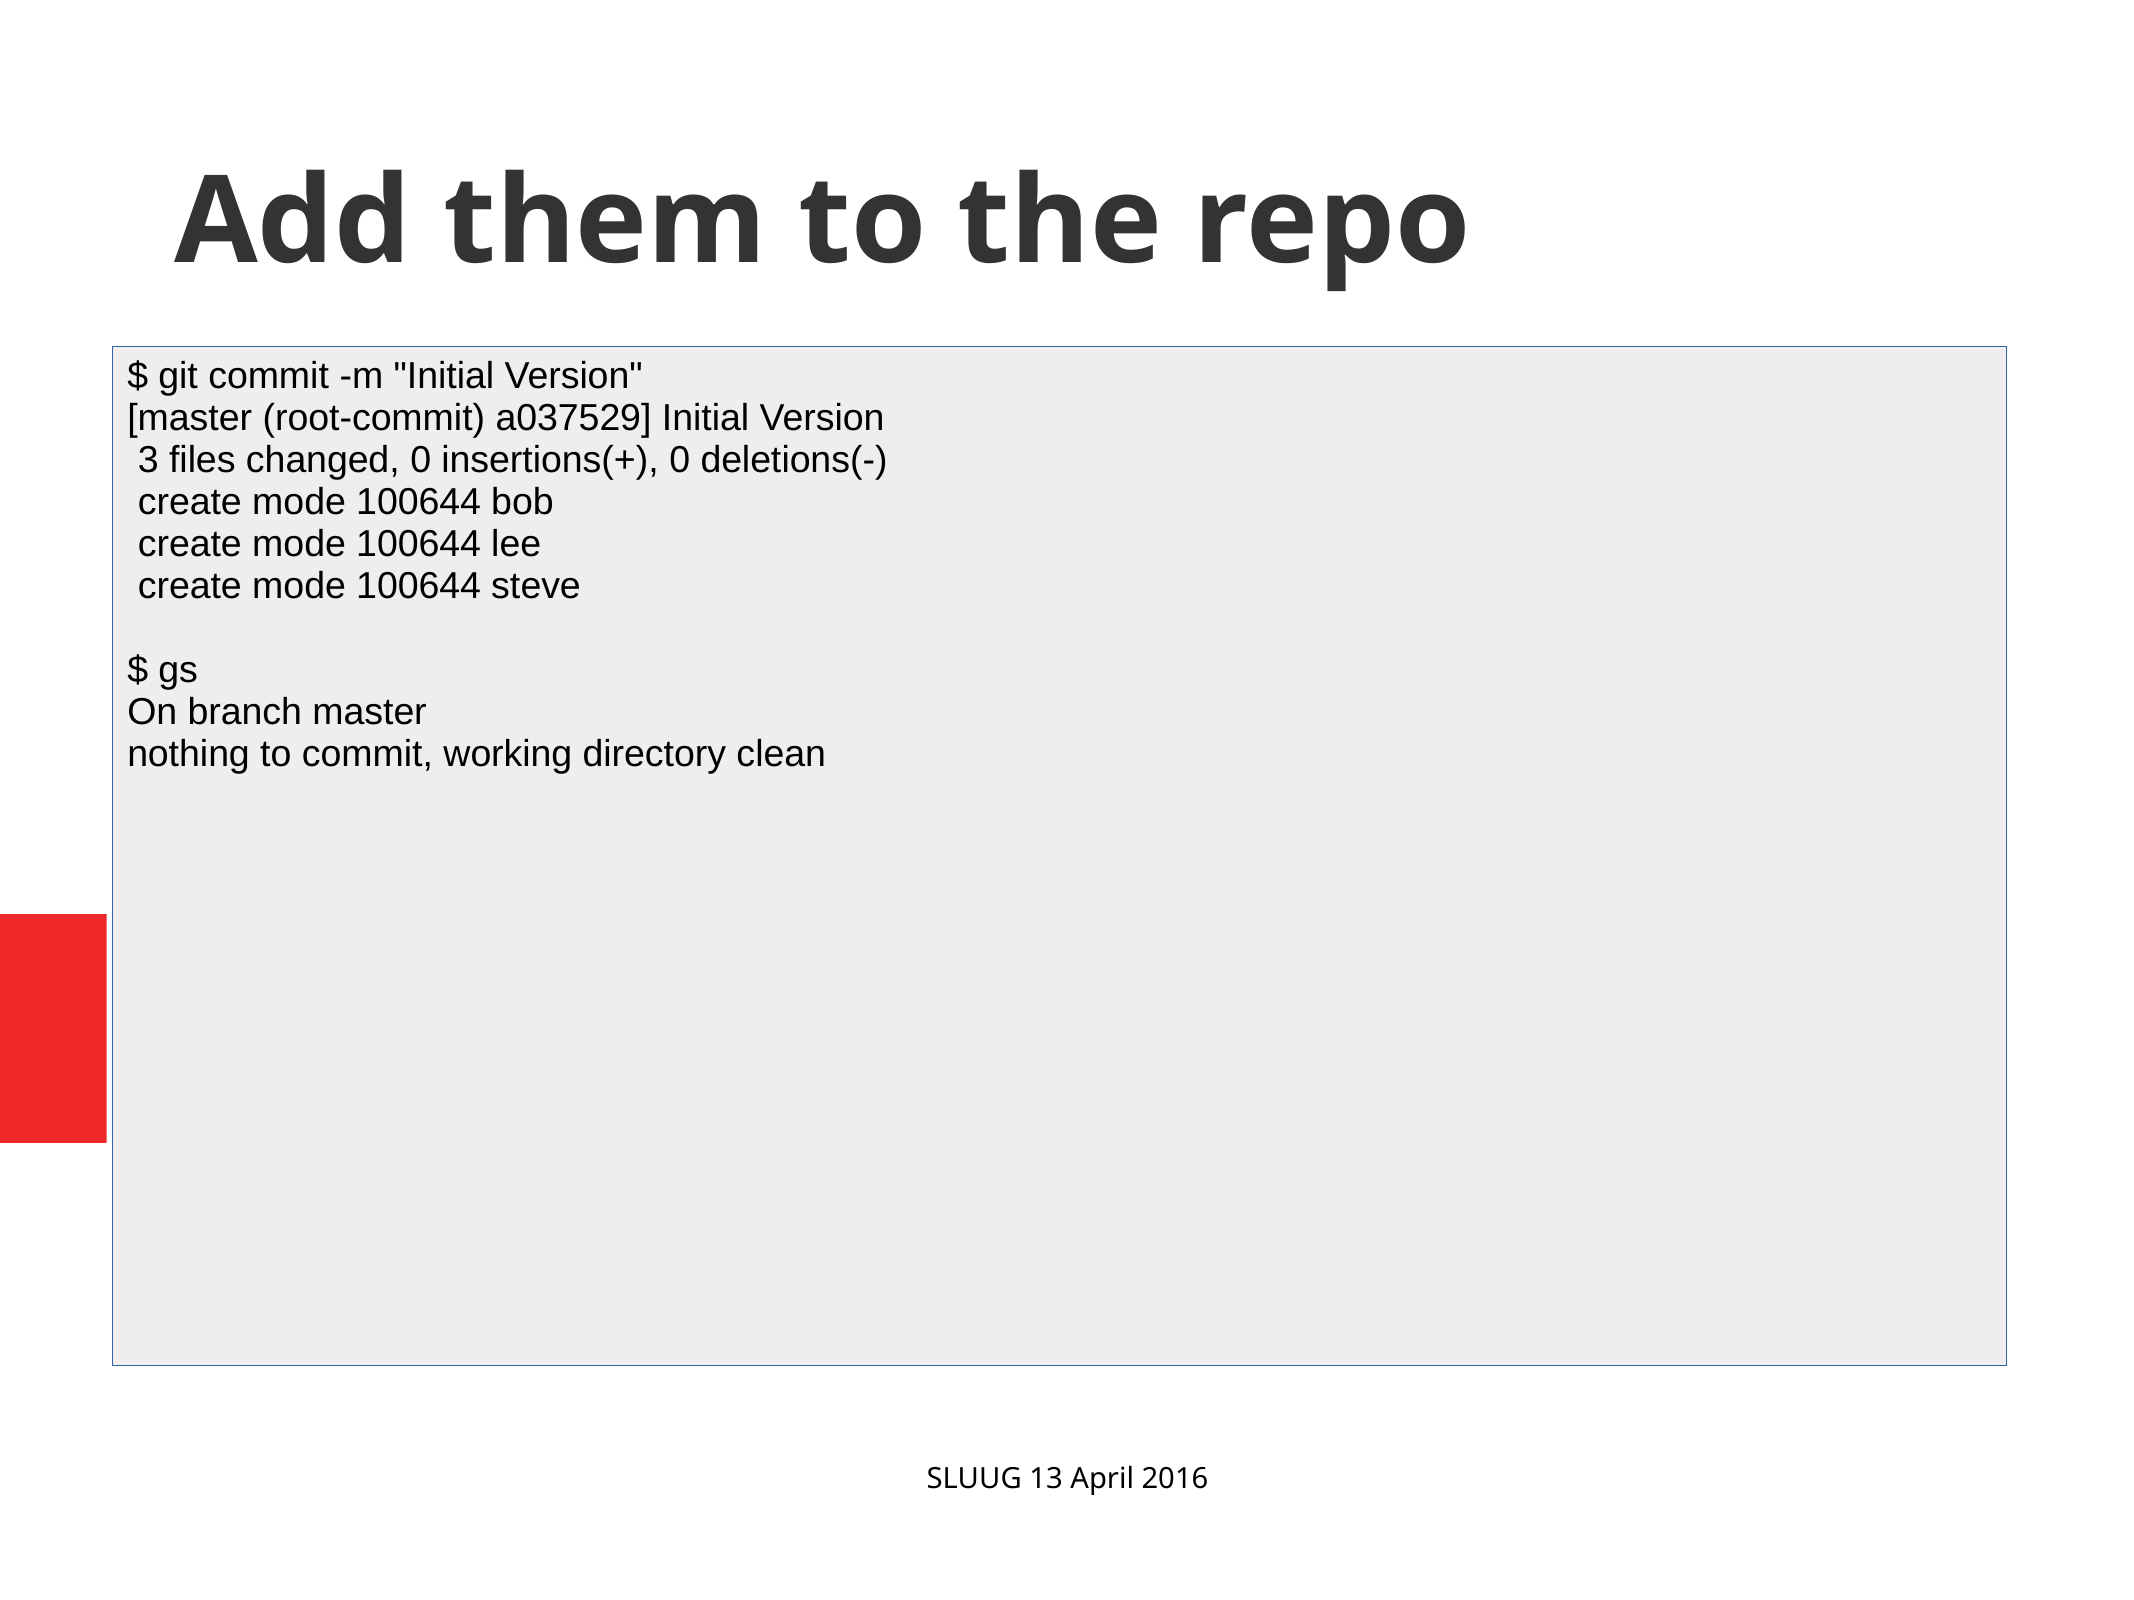

# Add them to the repo
$ git commit -m "Initial Version"
[master (root-commit) a037529] Initial Version
 3 files changed, 0 insertions(+), 0 deletions(-)
 create mode 100644 bob
 create mode 100644 lee
 create mode 100644 steve
$ gs
On branch master
nothing to commit, working directory clean